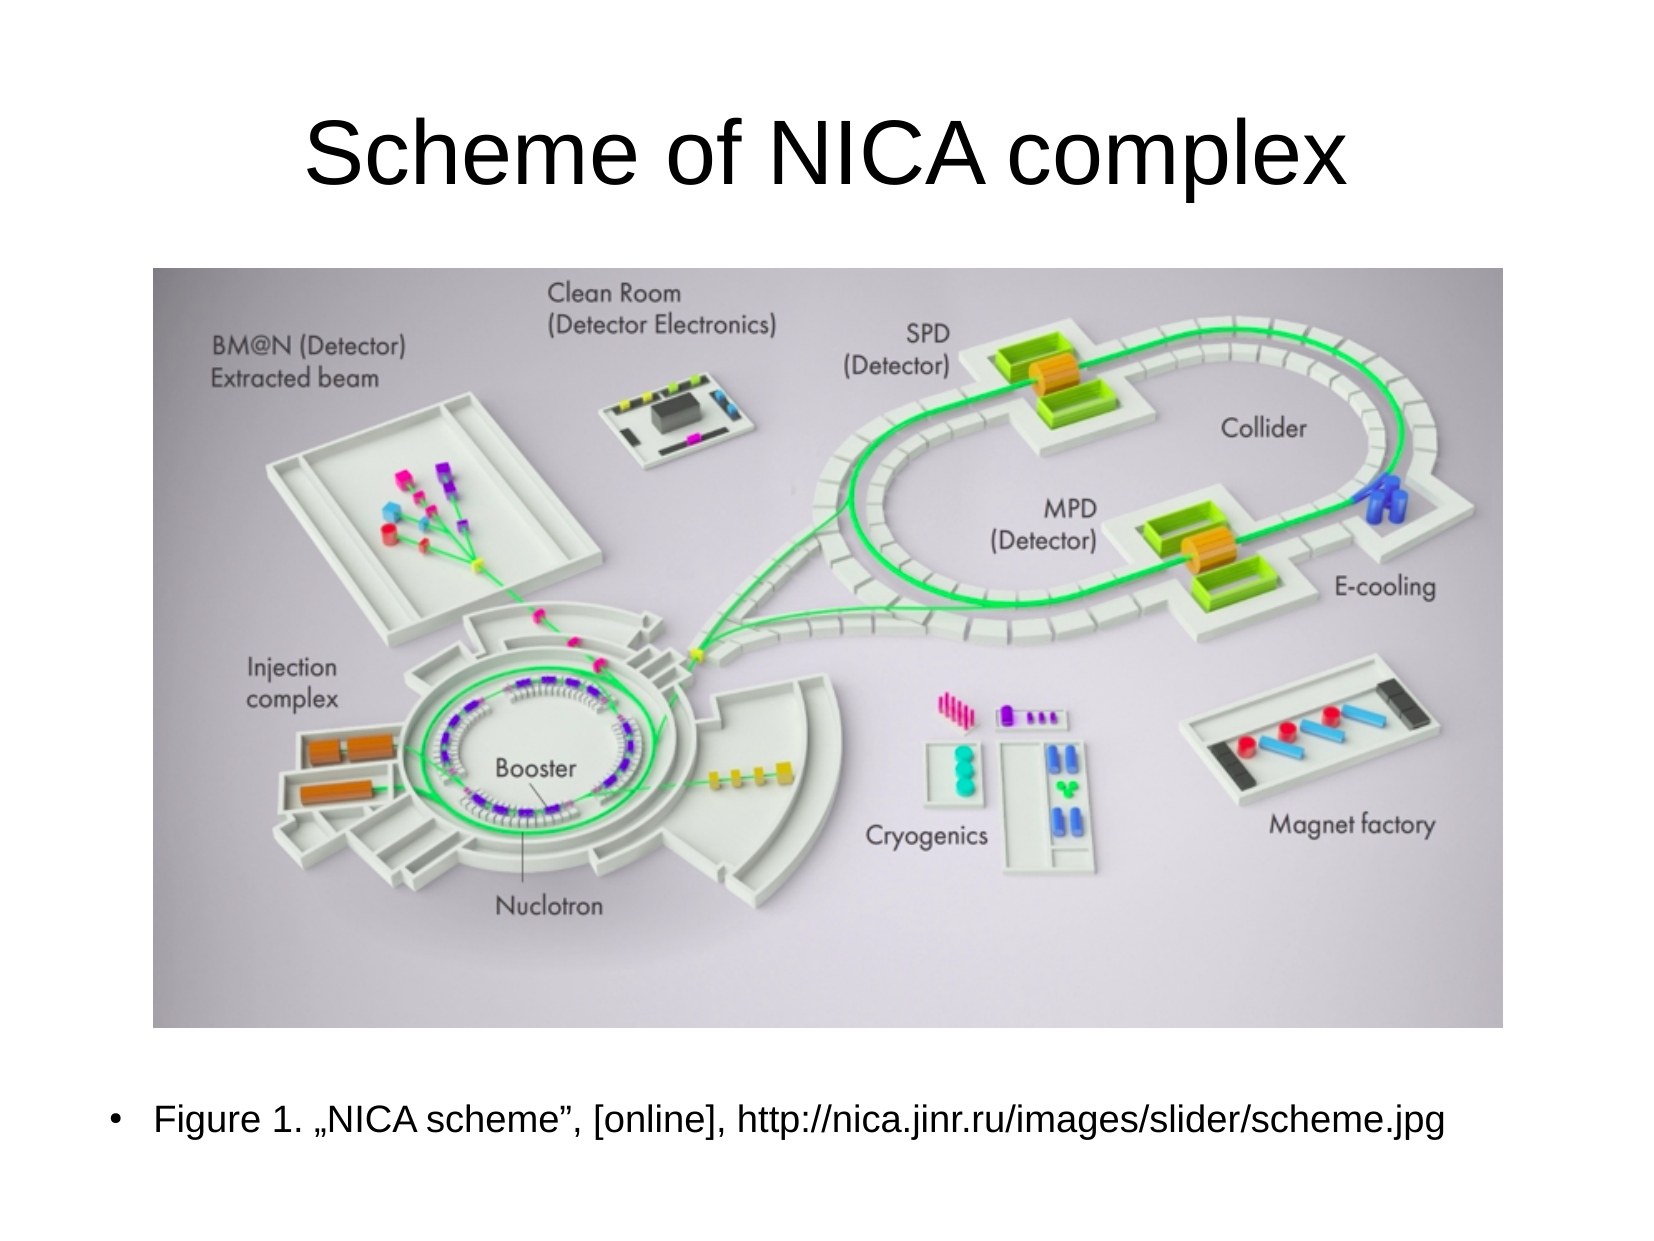

# Scheme of NICA complex
Figure 1. „NICA scheme”, [online], http://nica.jinr.ru/images/slider/scheme.jpg